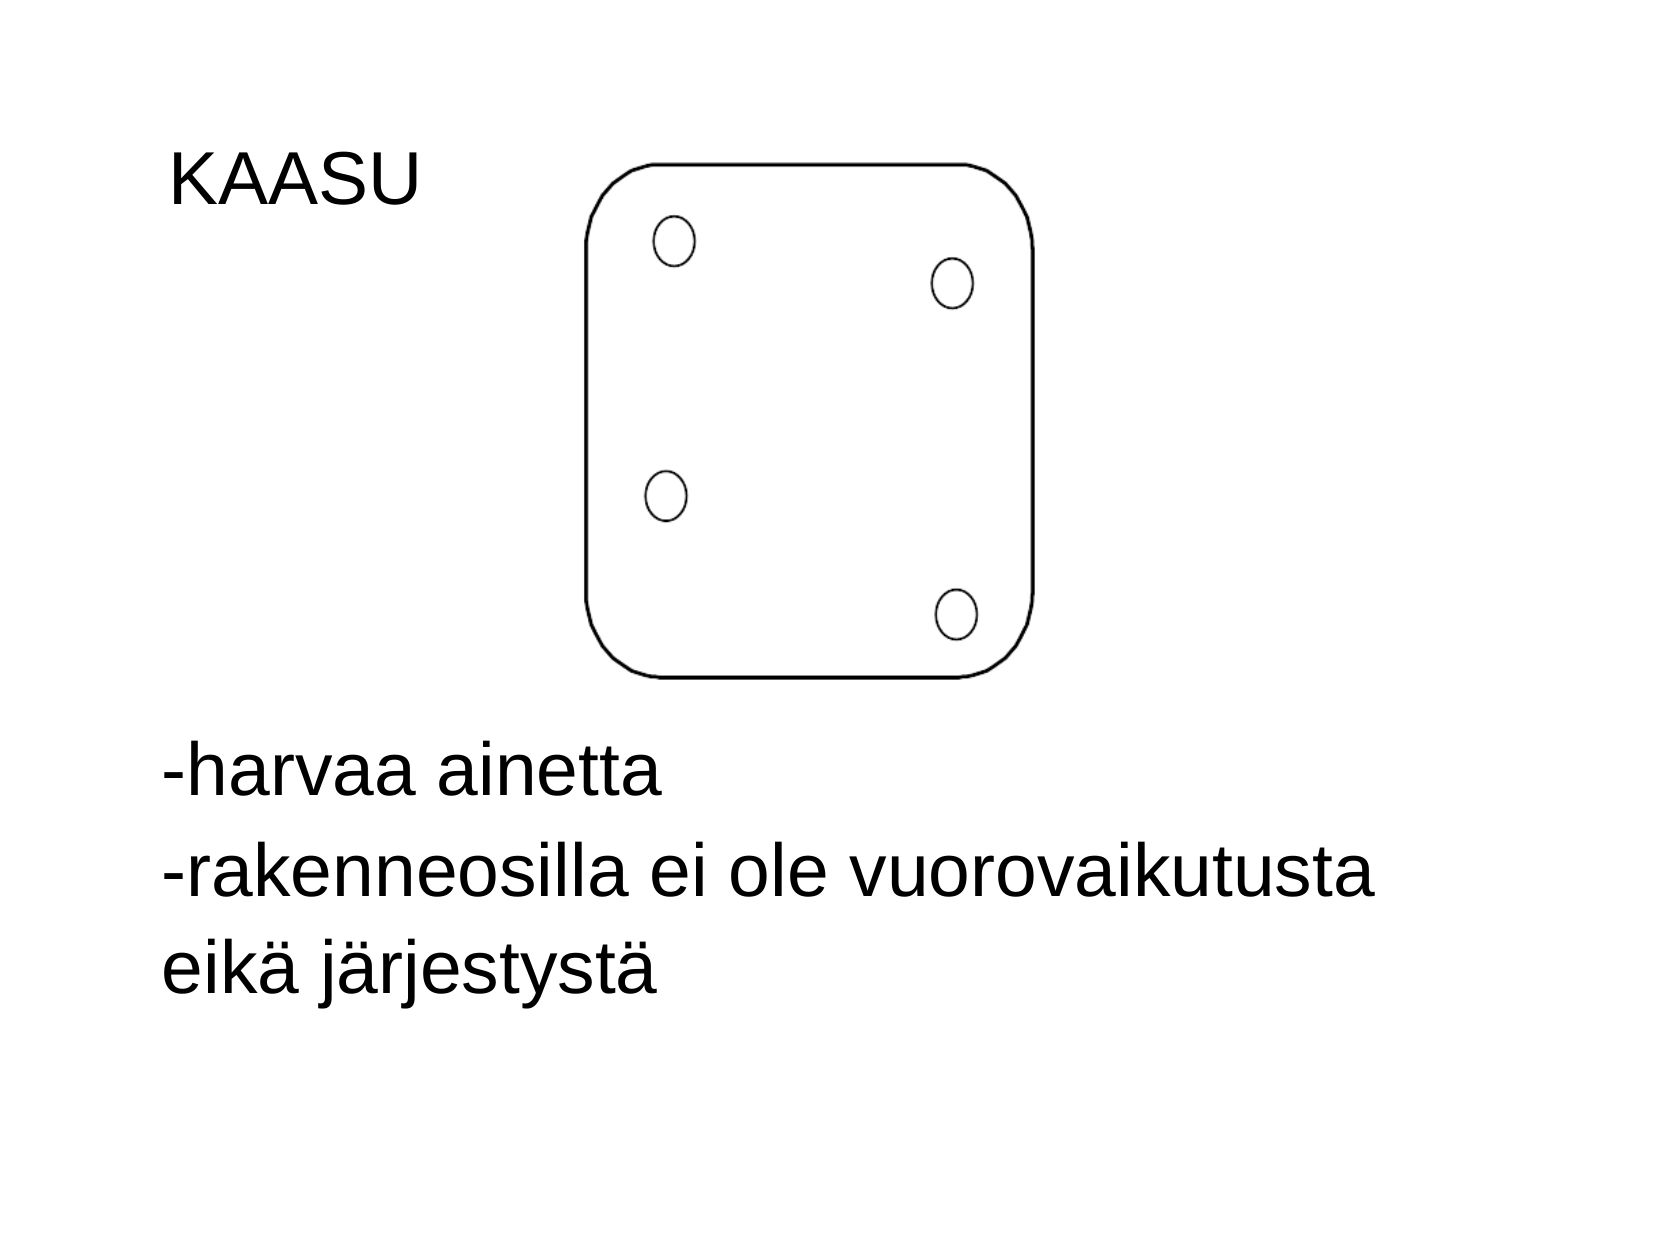

KAASU
-harvaa ainetta
-rakenneosilla ei ole vuorovaikutusta eikä järjestystä